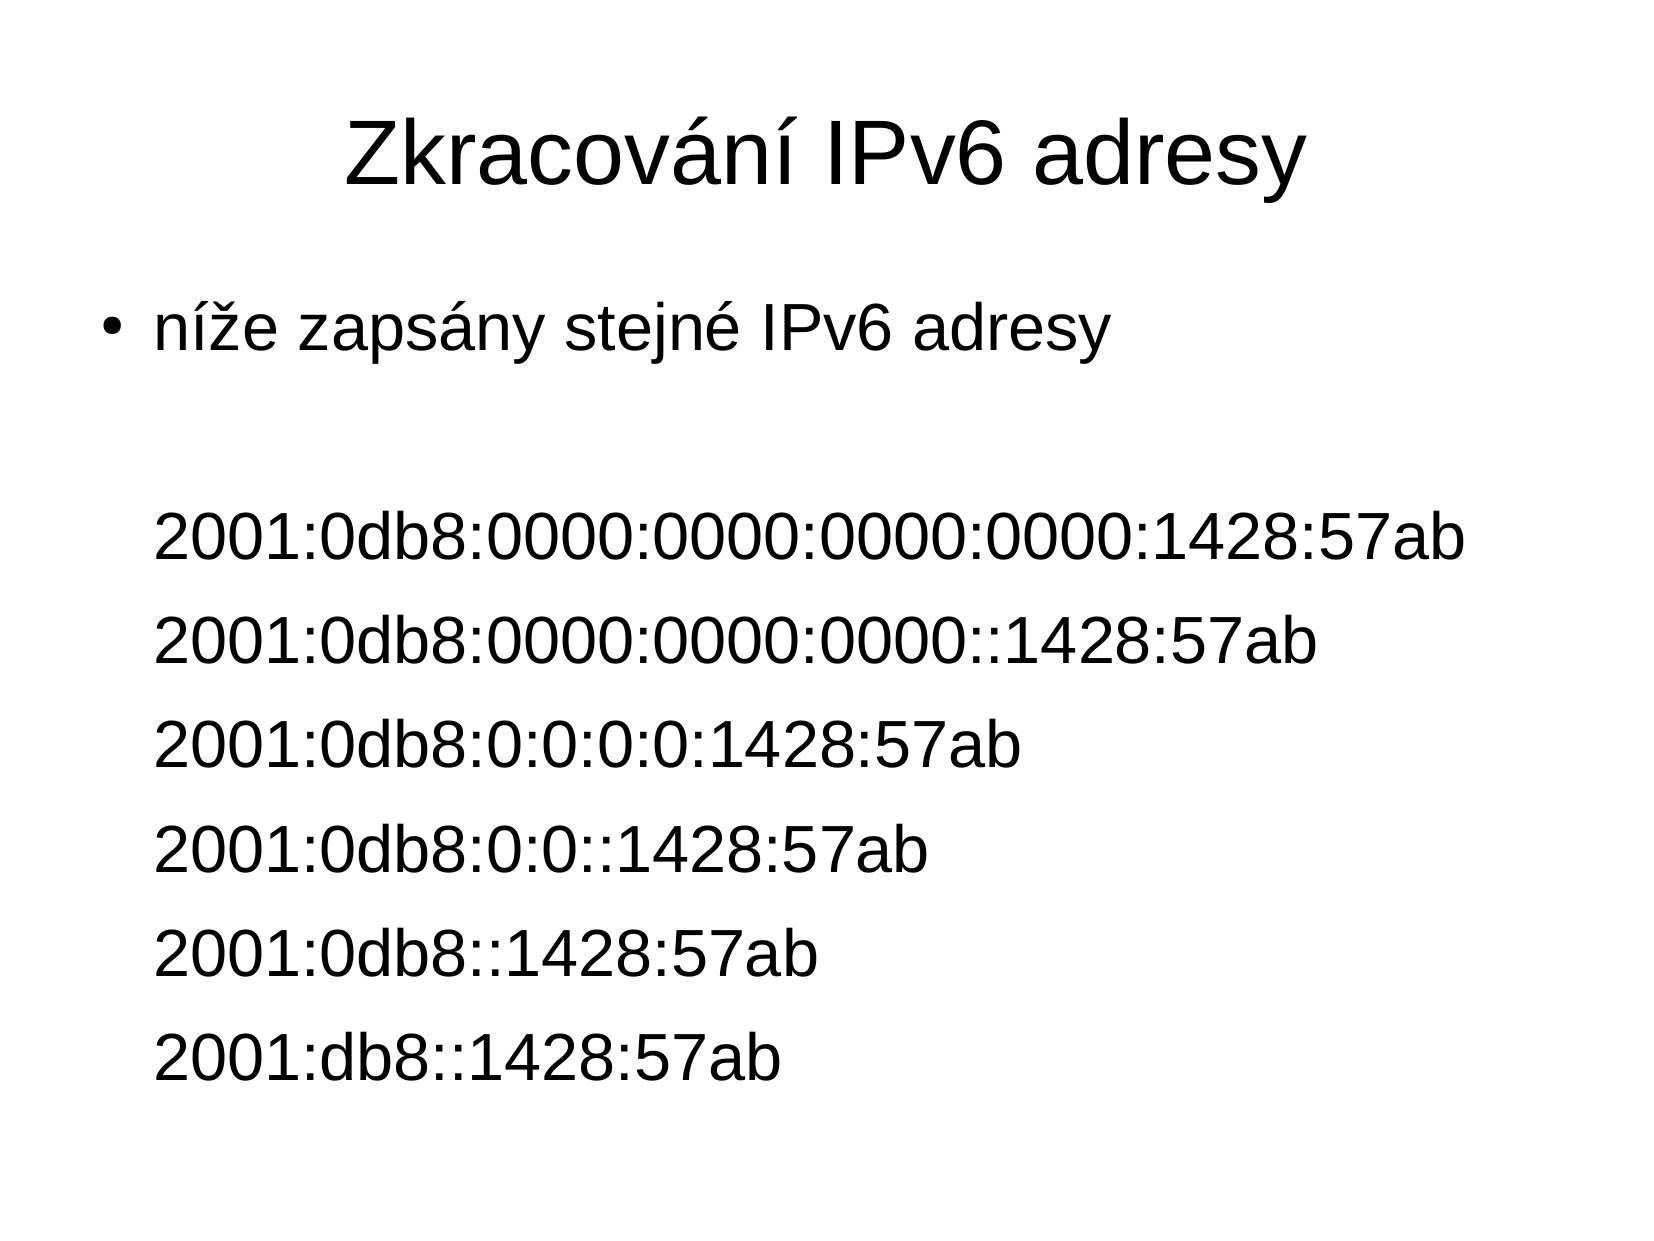

# Zkracování IPv6 adresy
níže zapsány stejné IPv6 adresy
2001:0db8:0000:0000:0000:0000:1428:57ab
2001:0db8:0000:0000:0000::1428:57ab
2001:0db8:0:0:0:0:1428:57ab
2001:0db8:0:0::1428:57ab
2001:0db8::1428:57ab
2001:db8::1428:57ab